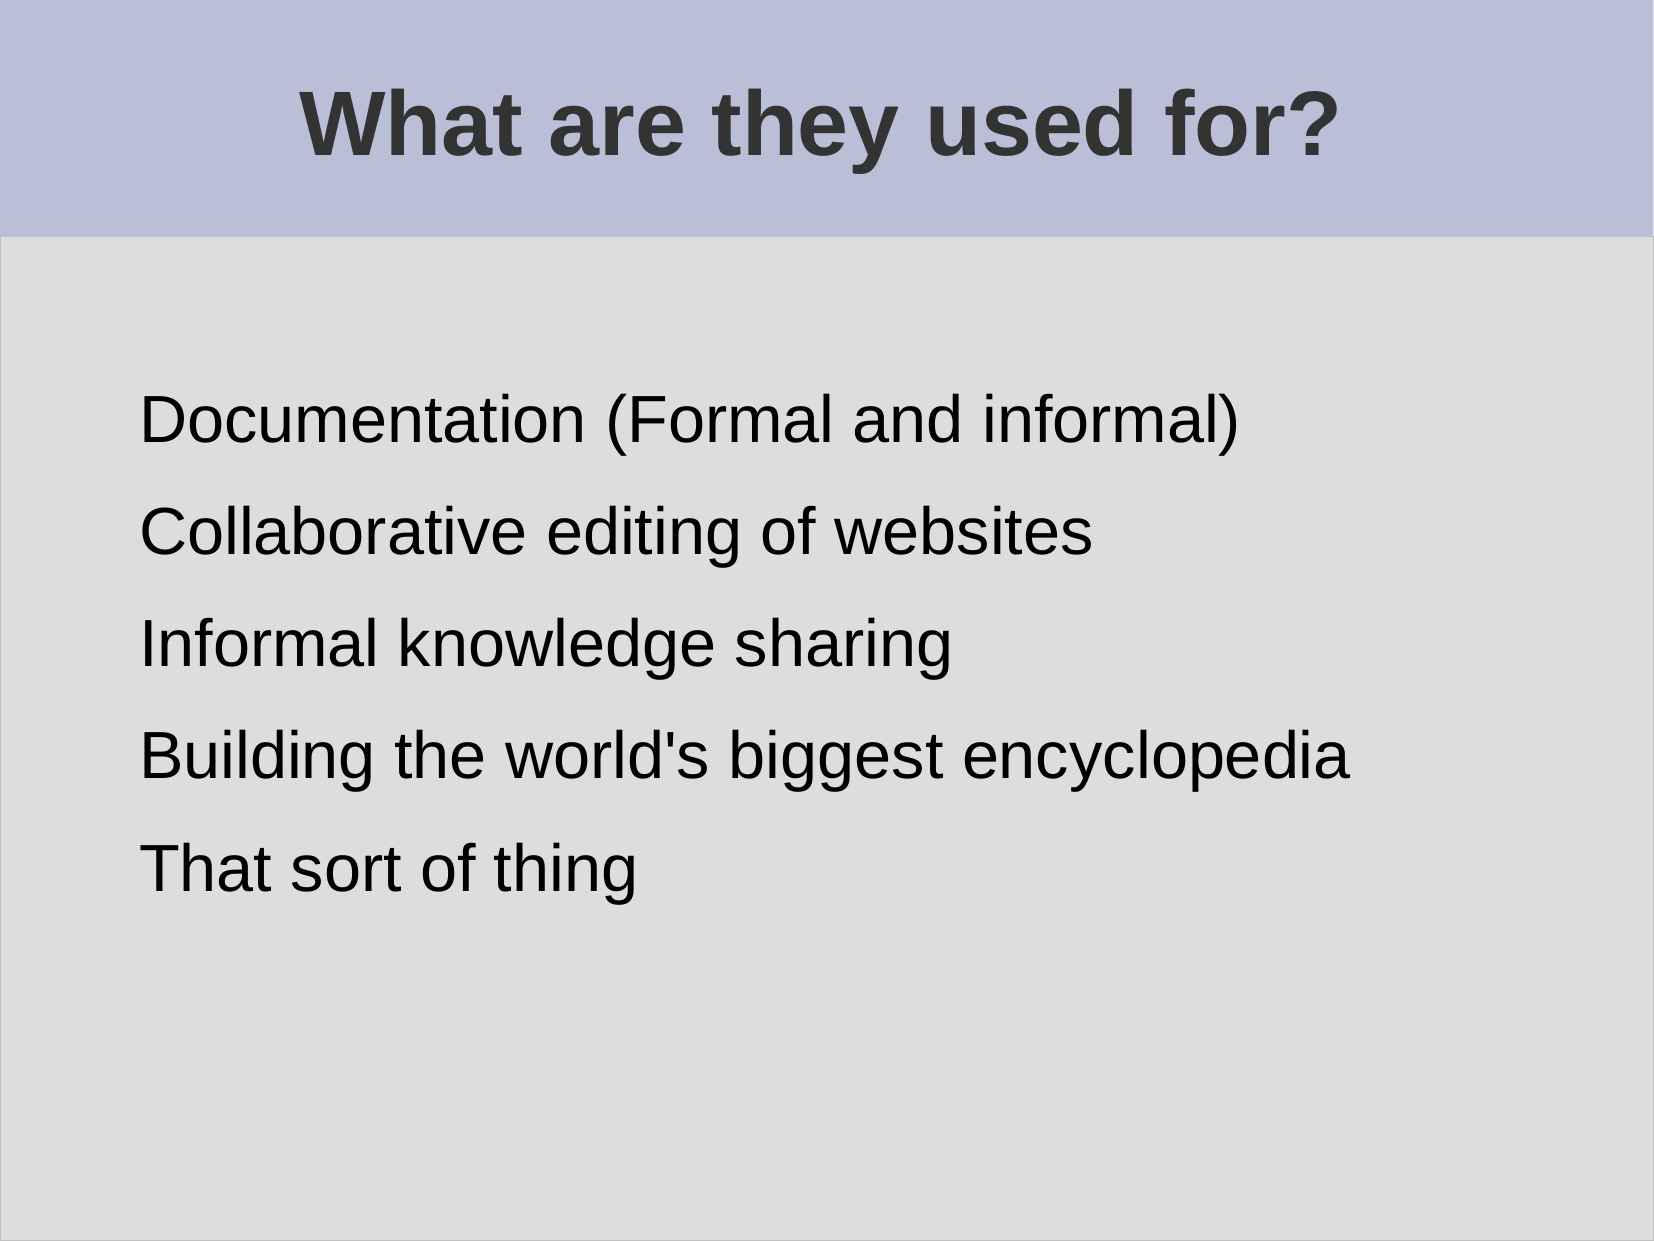

# What are they used for?
Documentation (Formal and informal)
Collaborative editing of websites
Informal knowledge sharing
Building the world's biggest encyclopedia
That sort of thing